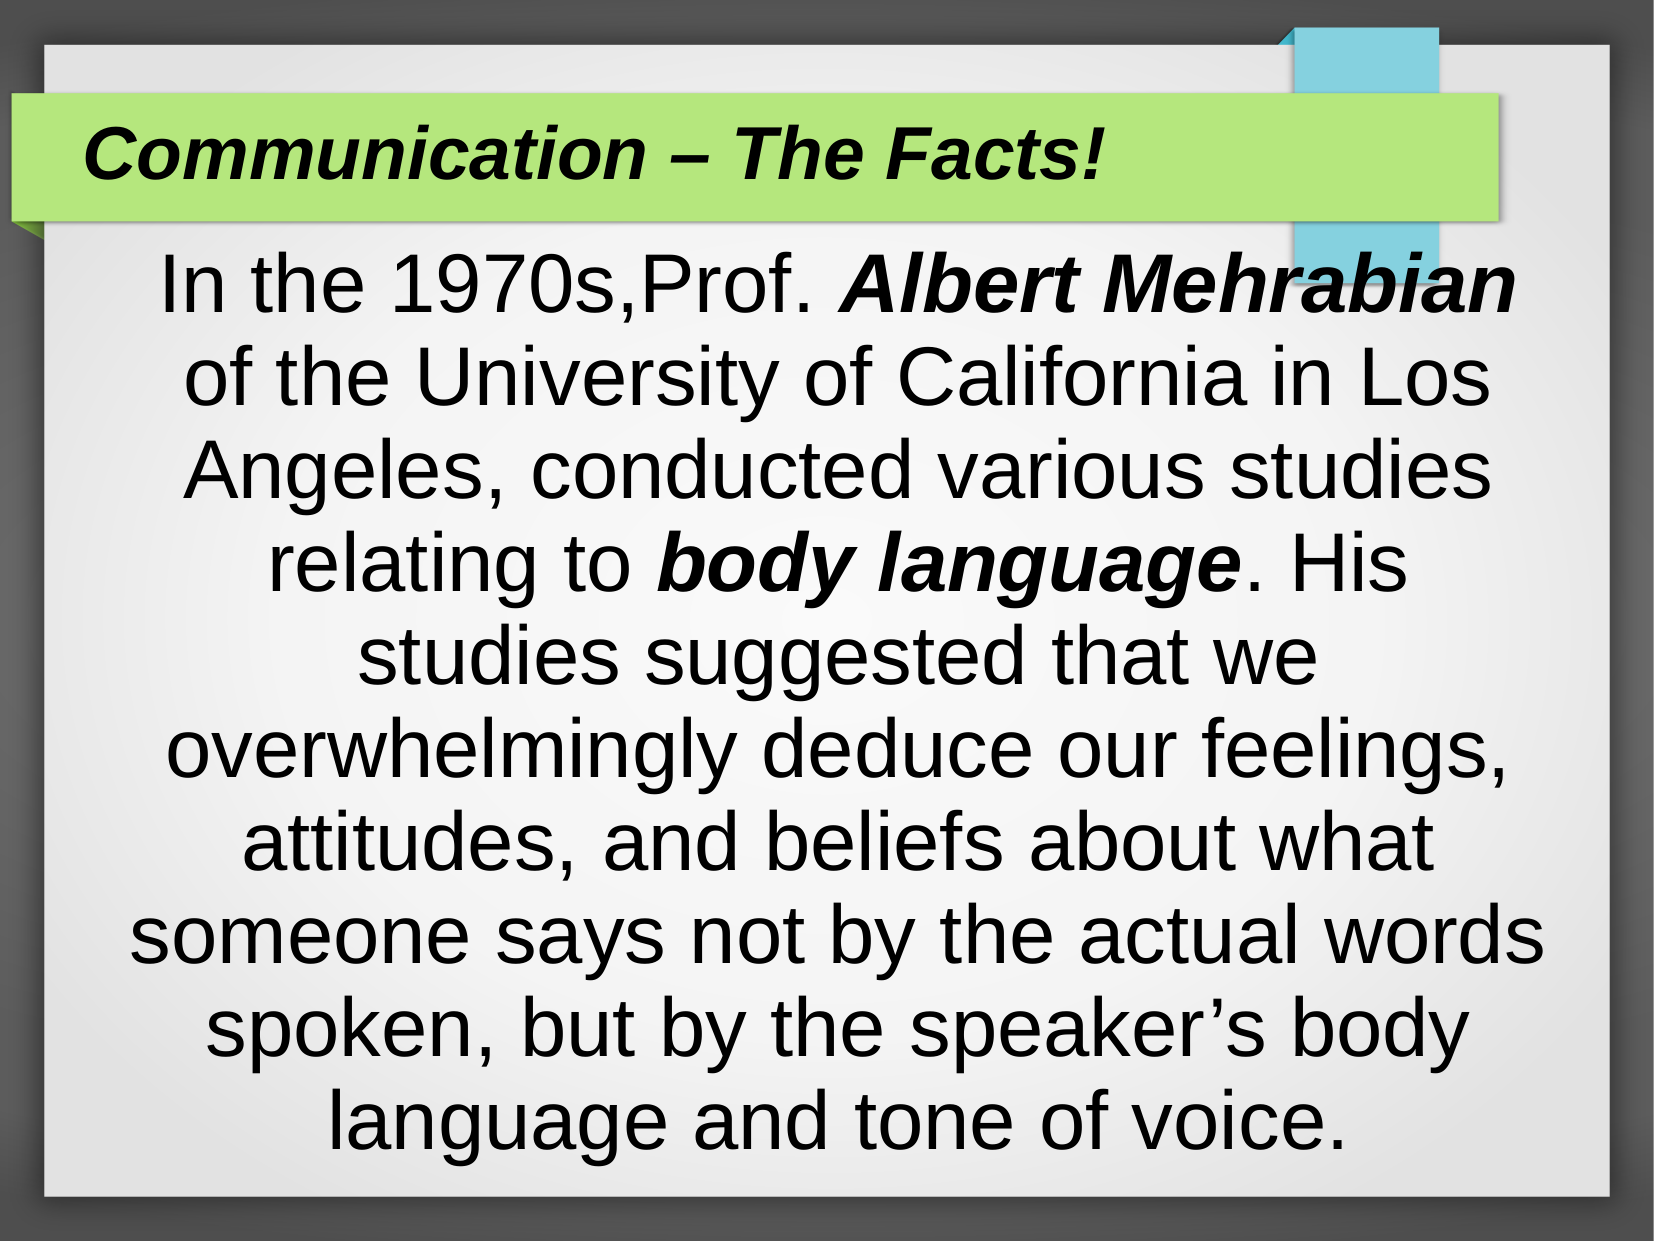

# Communication – The Facts!
In the 1970s,Prof. Albert Mehrabian of the University of California in Los Angeles, conducted various studies relating to body language. His studies suggested that we overwhelmingly deduce our feelings, attitudes, and beliefs about what someone says not by the actual words spoken, but by the speaker’s body language and tone of voice.